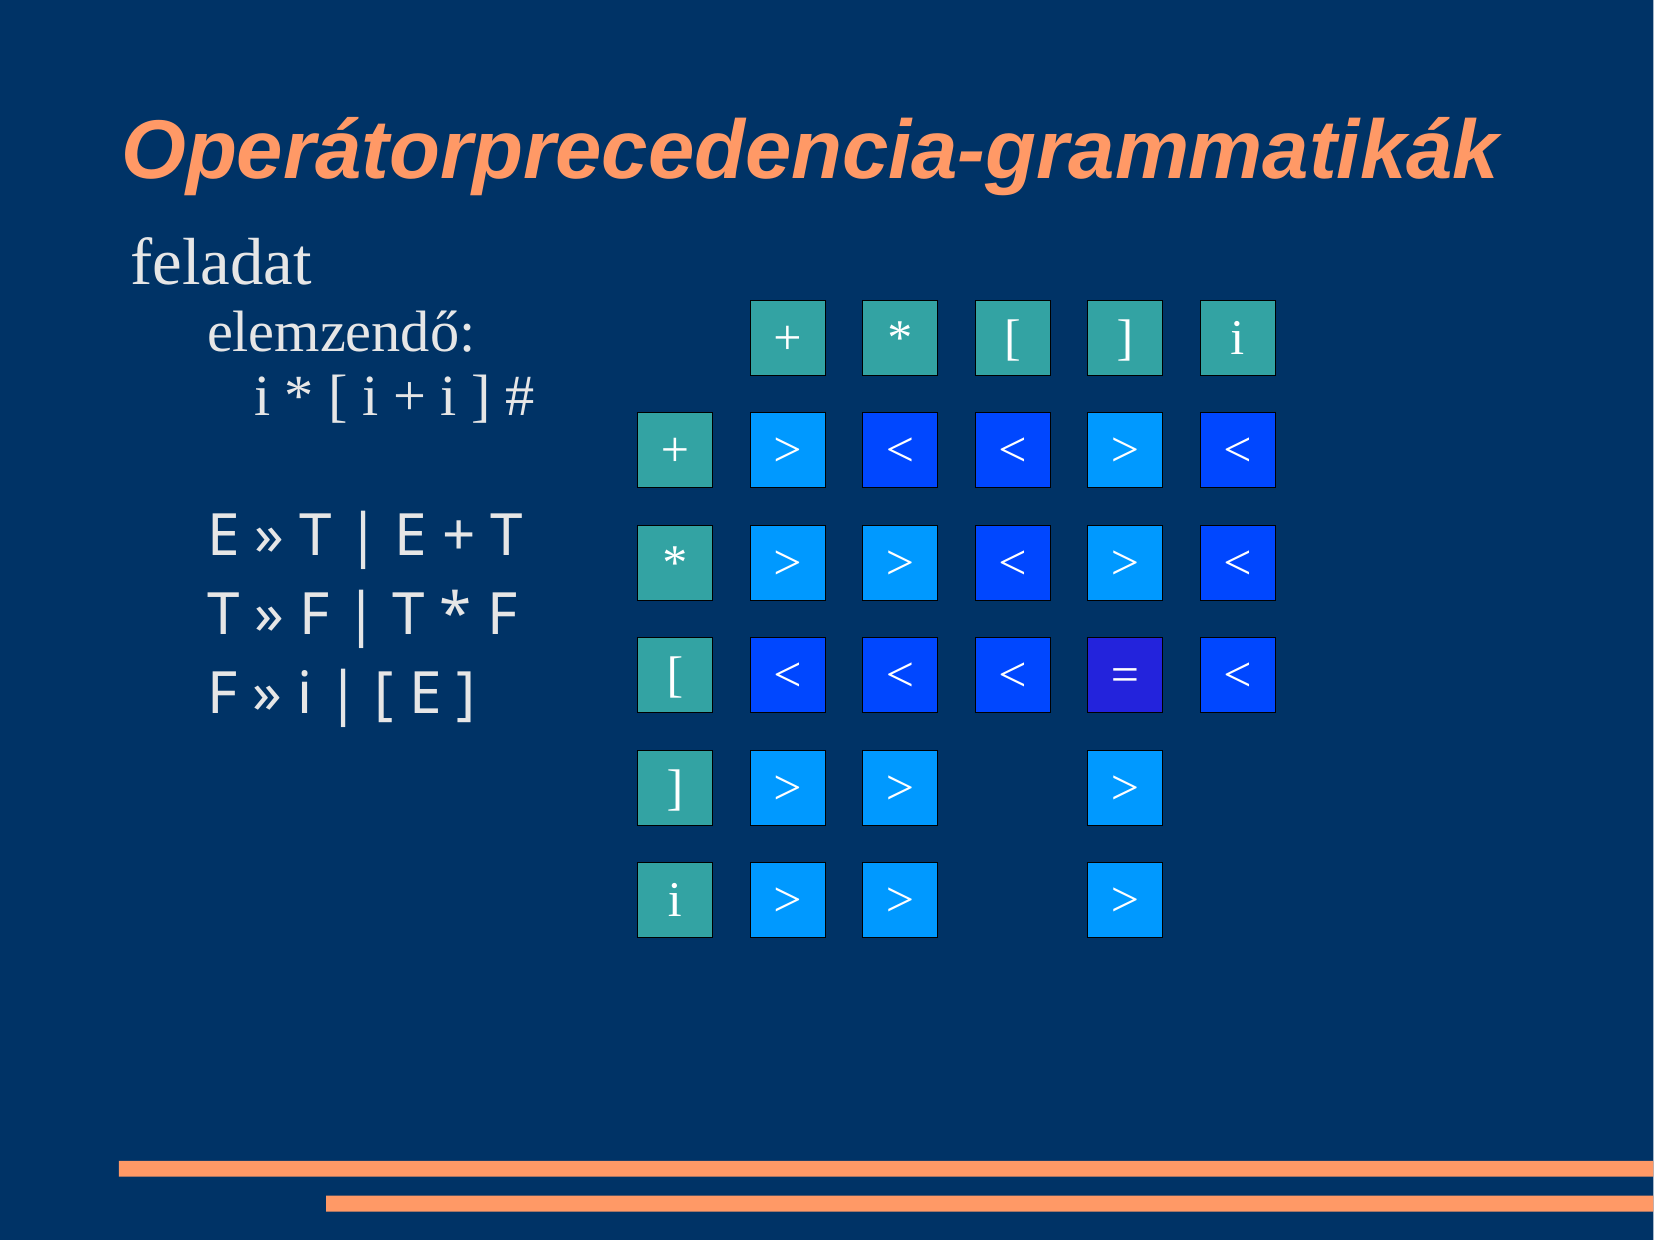

# Operátorprecedencia-grammatikák
feladat
elemzendő:
i * [ i + i ] #
E » T | E + T
T » F | T * F
F » i | [ E ]
+
*
[
]
i
+
>
<
<
>
<
*
>
>
<
>
<
[
<
<
<
=
<
]
>
>
>
i
>
>
>